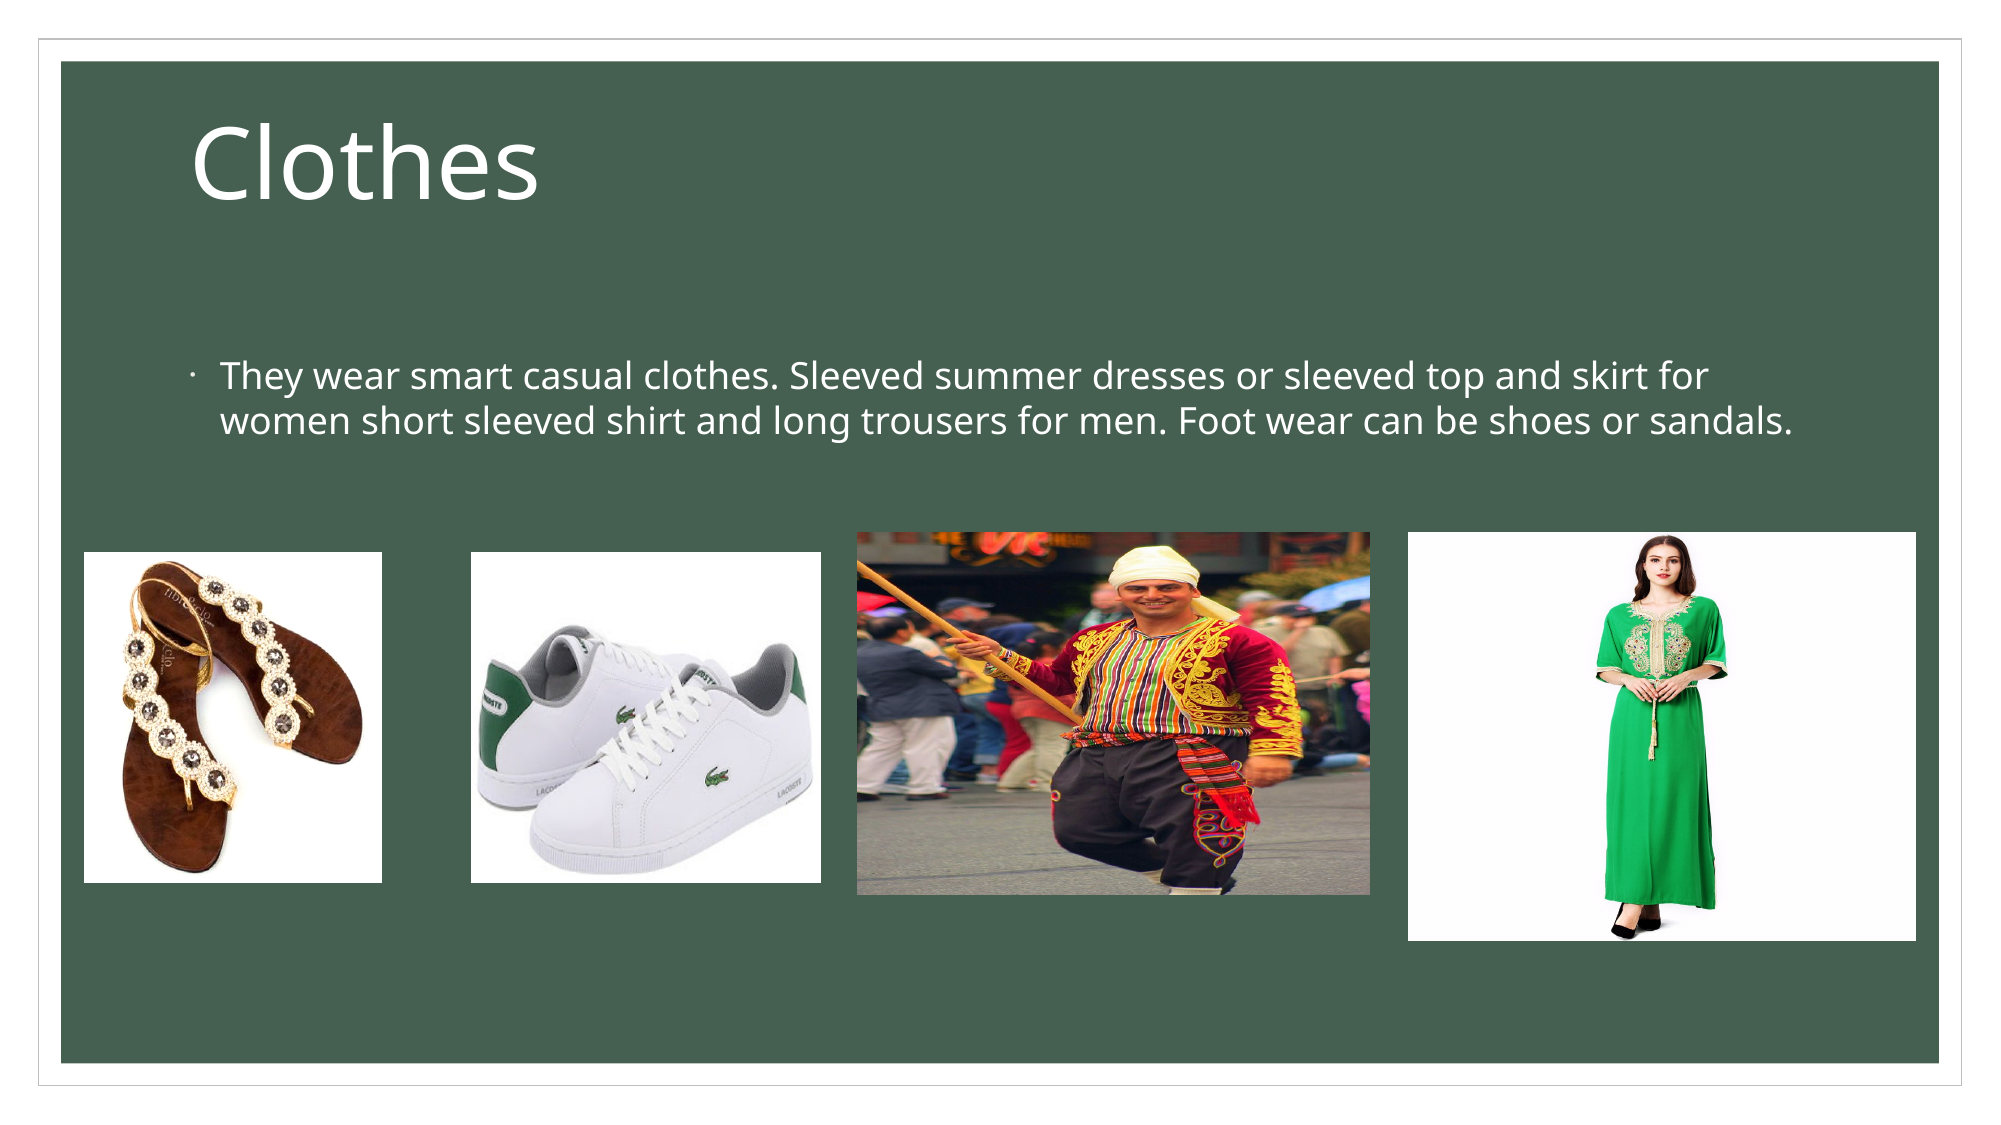

# Clothes
They wear smart casual clothes. Sleeved summer dresses or sleeved top and skirt for women short sleeved shirt and long trousers for men. Foot wear can be shoes or sandals.